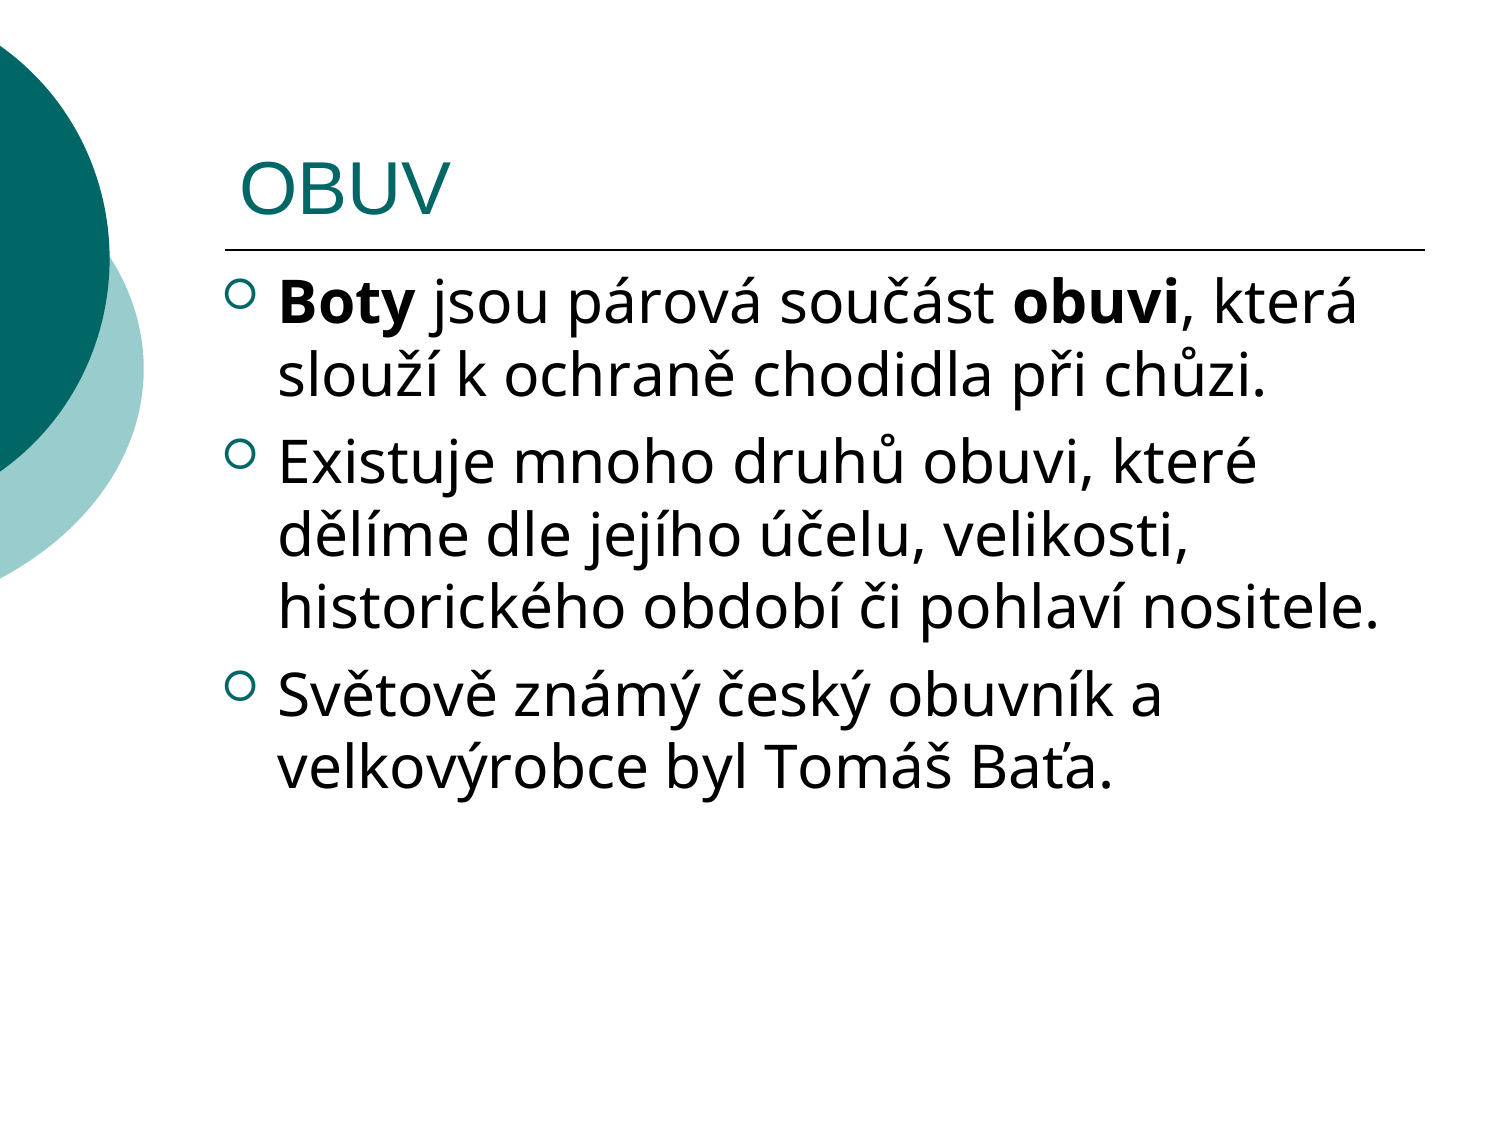

# OBUV
Boty jsou párová součást obuvi, která slouží k ochraně chodidla při chůzi.
Existuje mnoho druhů obuvi, které dělíme dle jejího účelu, velikosti, historického období či pohlaví nositele.
Světově známý český obuvník a velkovýrobce byl Tomáš Baťa.